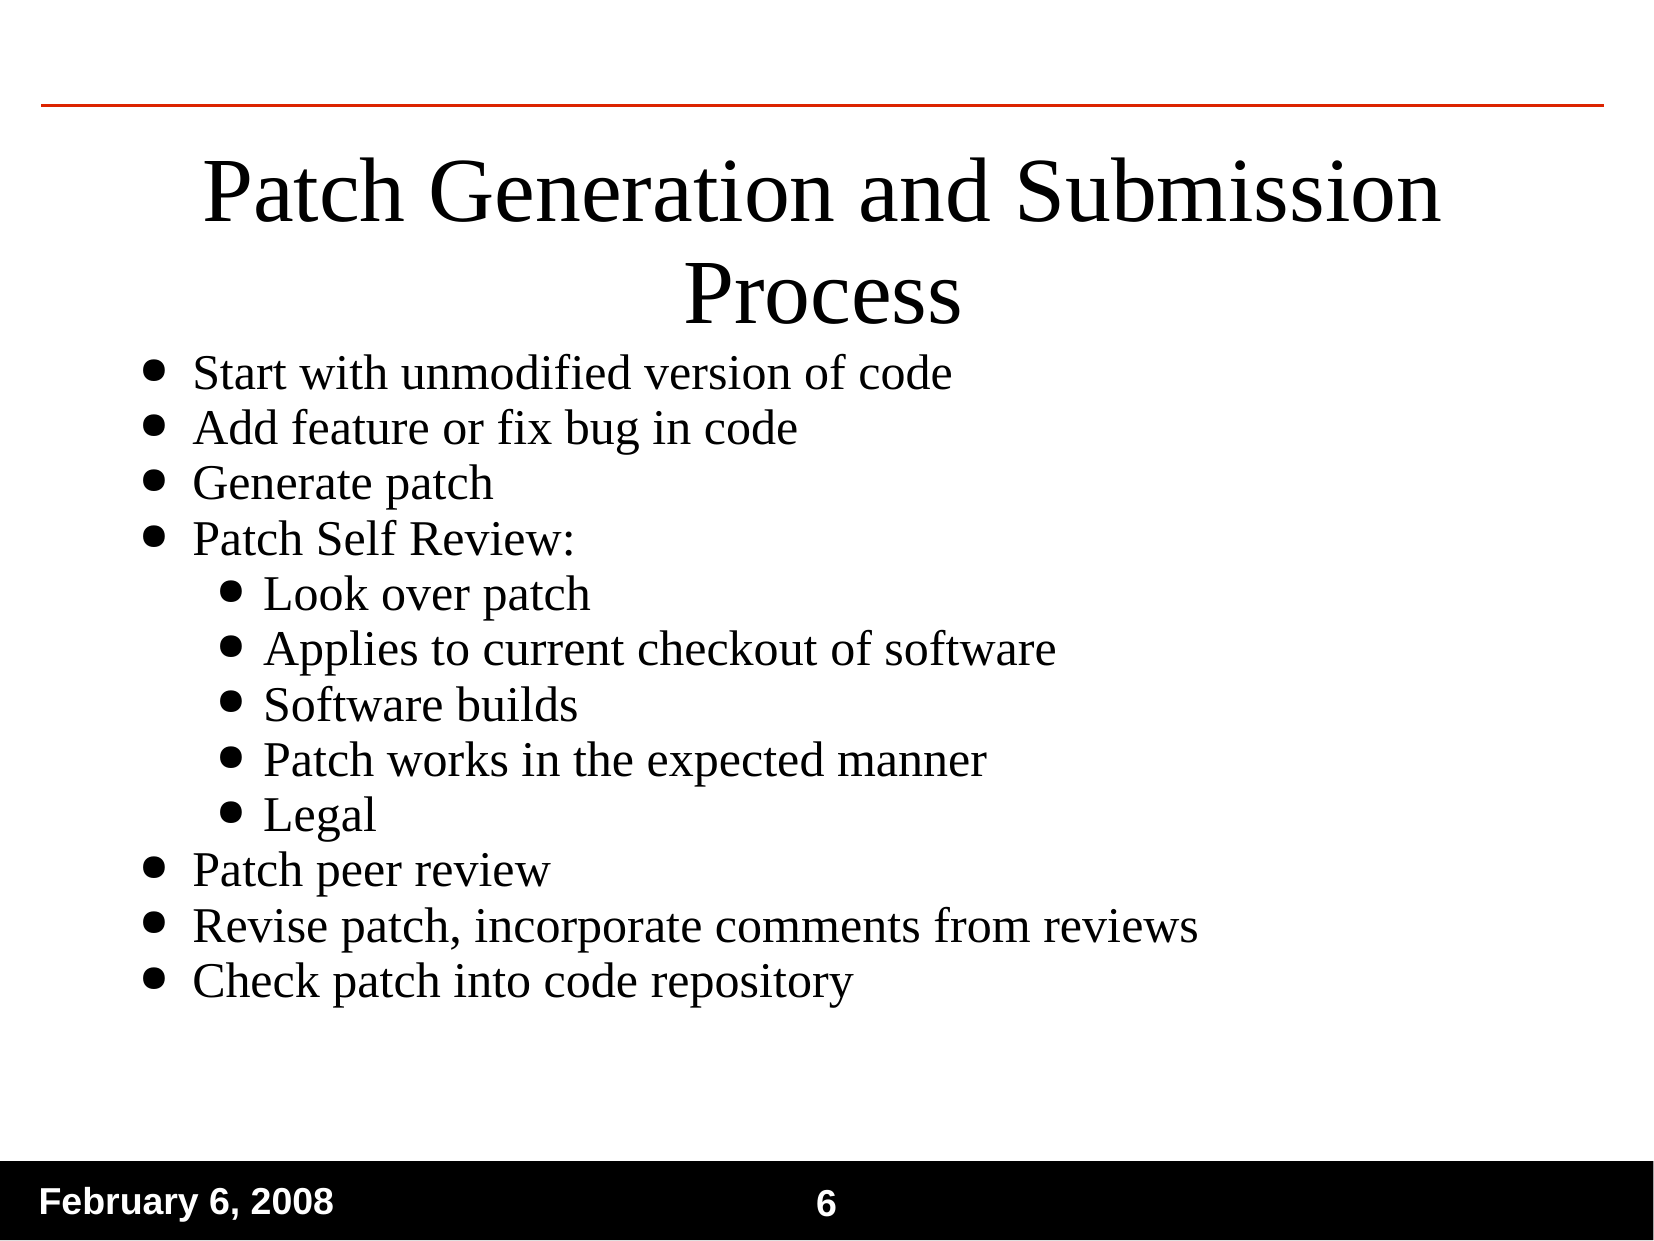

# Patch Generation and Submission Process
Start with unmodified version of code
Add feature or fix bug in code
Generate patch
Patch Self Review:
Look over patch
Applies to current checkout of software
Software builds
Patch works in the expected manner
Legal
Patch peer review
Revise patch, incorporate comments from reviews
Check patch into code repository